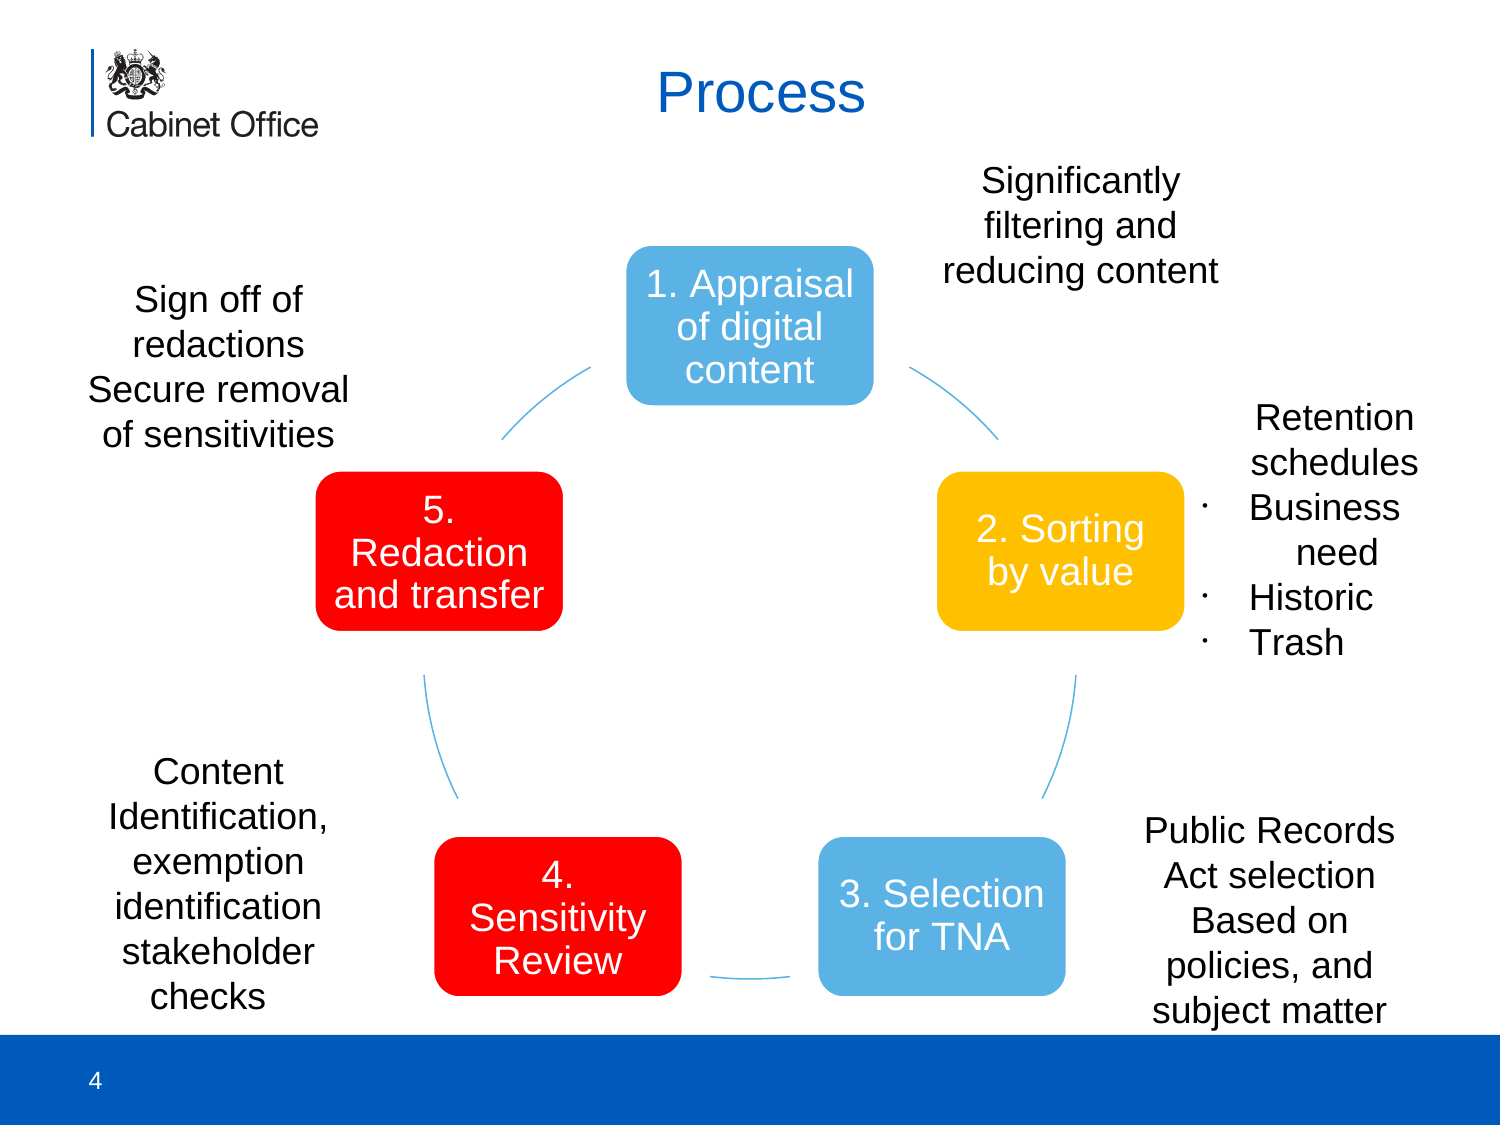

# Process
Significantly filtering and reducing content
1. Appraisal of digital content
5. Redaction and transfer
2. Sorting by value
4. Sensitivity Review
3. Selection for TNA
Sign off of redactions
Secure removal of sensitivities
Retention schedules
Business need
Historic
Trash
Content Identification, exemption identification
stakeholder checks
Public Records Act selection
Based on policies, and subject matter